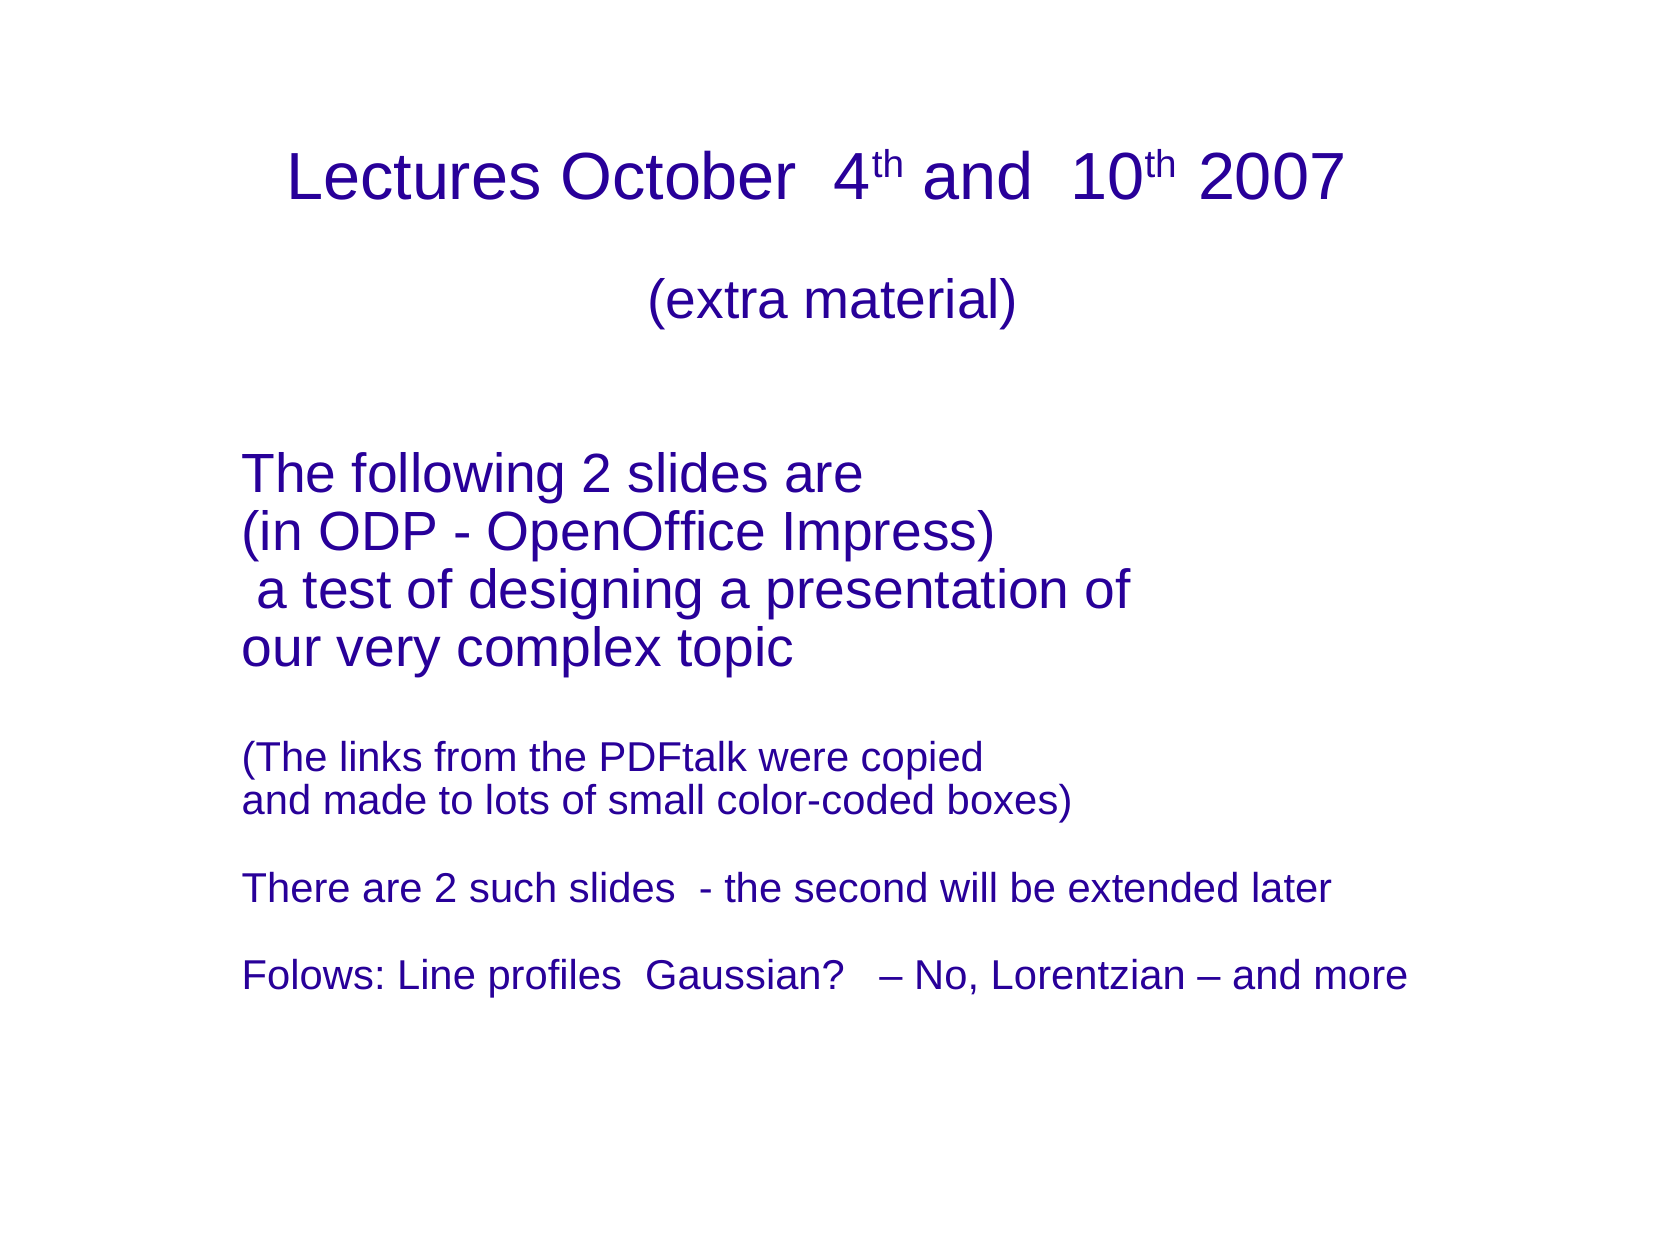

Lectures October 4th and 10th 2007
 (extra material)
The following 2 slides are
(in ODP - OpenOffice Impress)
 a test of designing a presentation of
our very complex topic
(The links from the PDFtalk were copied
and made to lots of small color-coded boxes)
There are 2 such slides - the second will be extended later
Folows: Line profiles Gaussian? – No, Lorentzian – and more